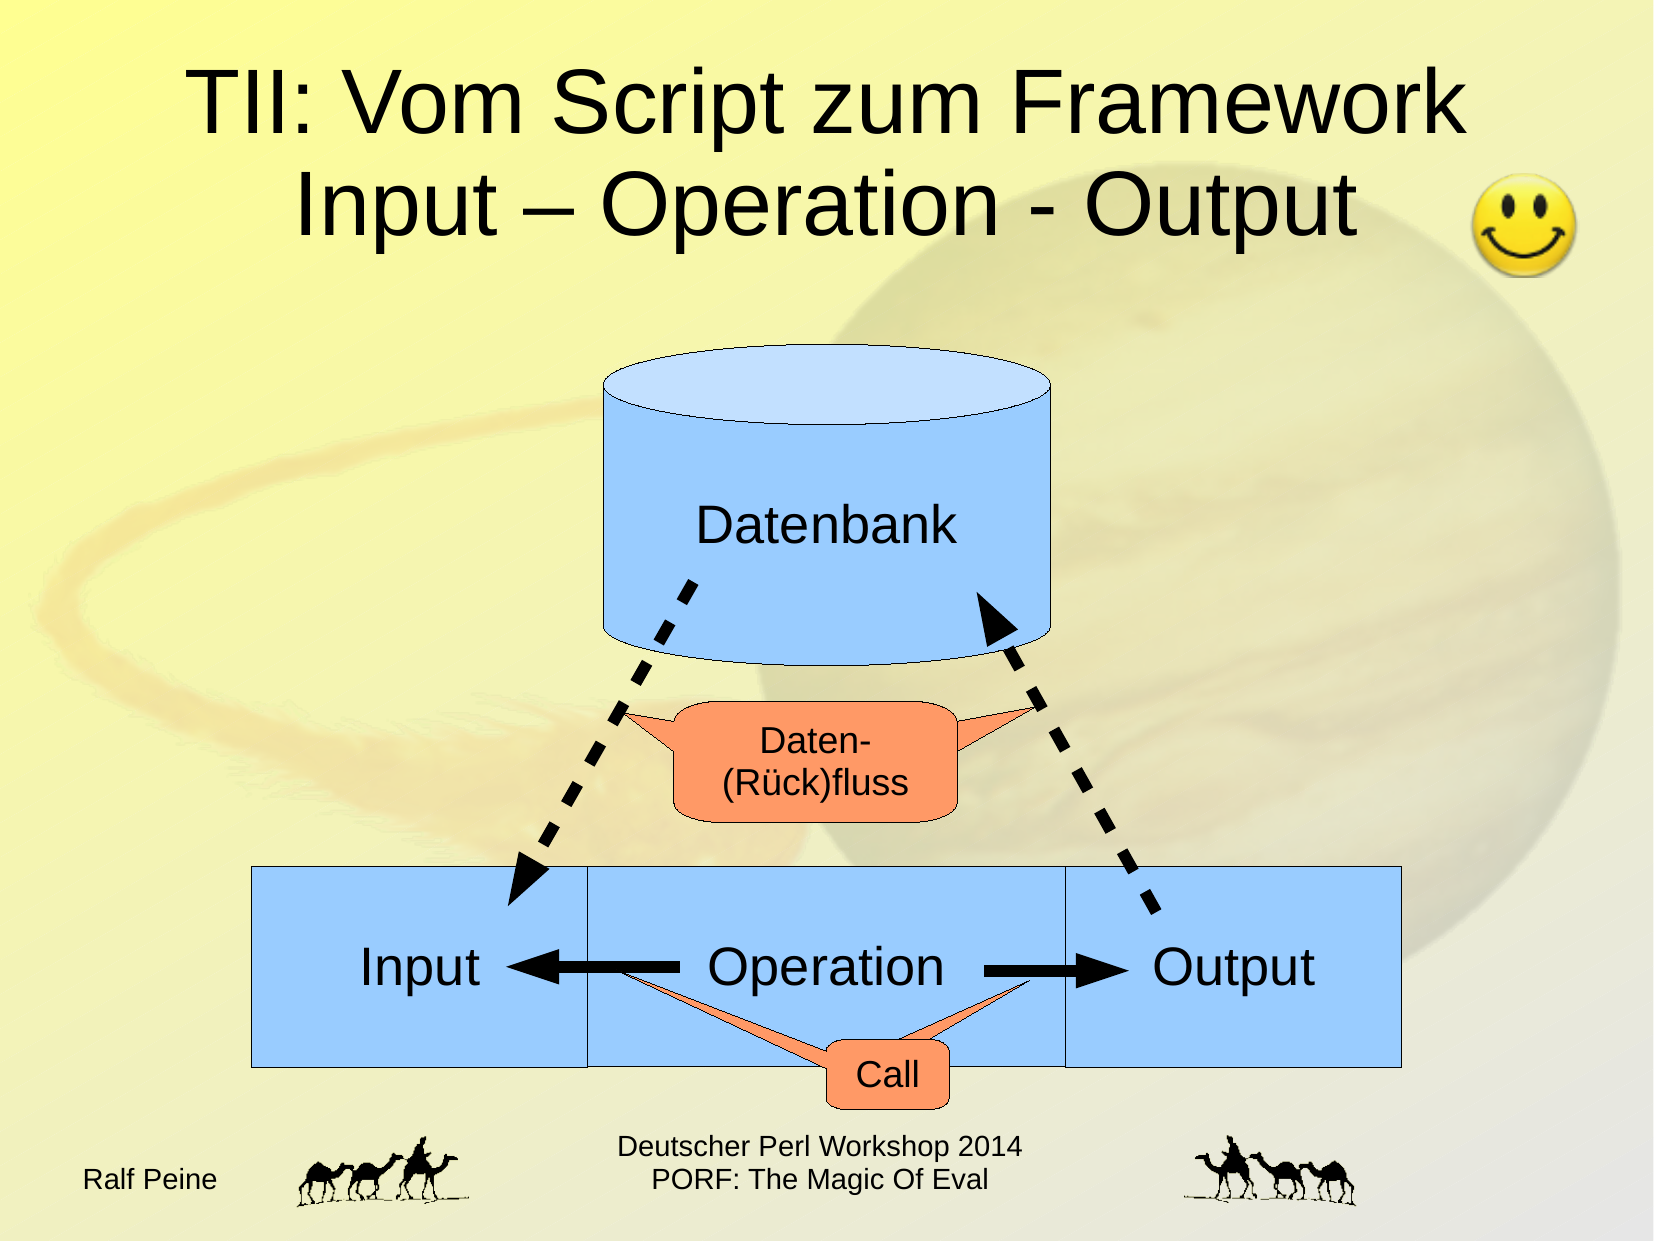

# TII: Vom Script zum Framework Input – Operation - Output
Datenbank
Daten-
(Rück)fluss
Daten-
(Rück)fluss
Operation
Input
Output
Call
Call